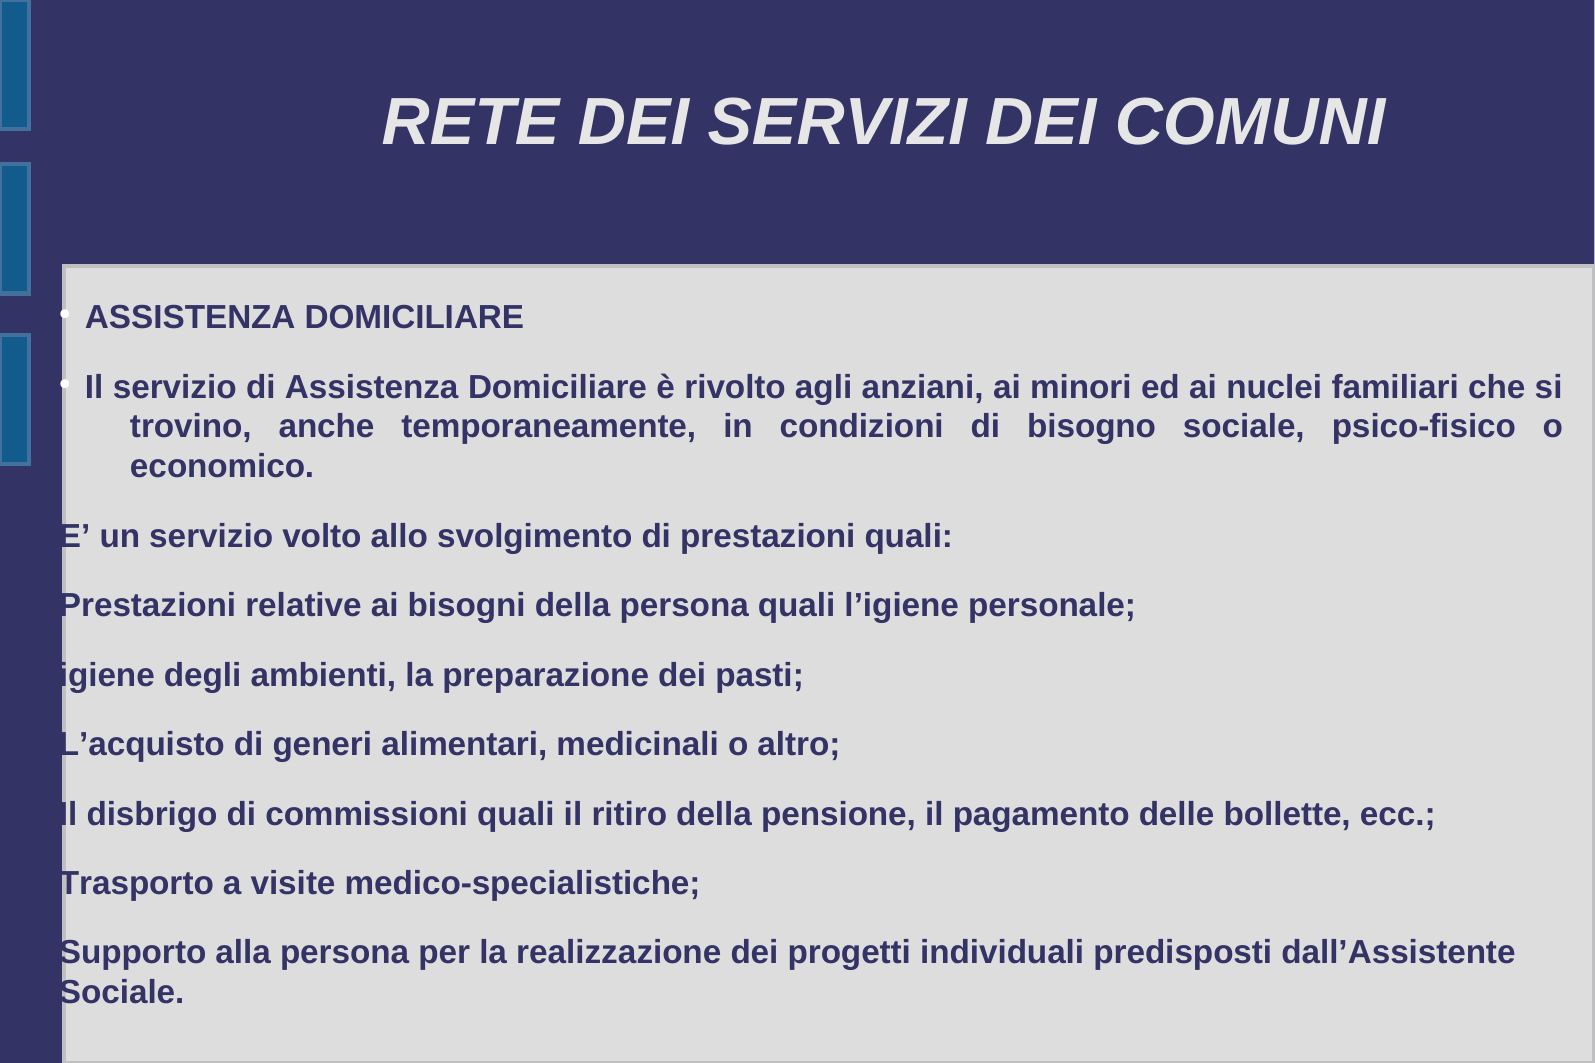

# RETE DEI SERVIZI DEI COMUNI
ASSISTENZA DOMICILIARE
Il servizio di Assistenza Domiciliare è rivolto agli anziani, ai minori ed ai nuclei familiari che si trovino, anche temporaneamente, in condizioni di bisogno sociale, psico-fisico o economico.
E’ un servizio volto allo svolgimento di prestazioni quali:
Prestazioni relative ai bisogni della persona quali l’igiene personale;
igiene degli ambienti, la preparazione dei pasti;
L’acquisto di generi alimentari, medicinali o altro;
Il disbrigo di commissioni quali il ritiro della pensione, il pagamento delle bollette, ecc.;
Trasporto a visite medico-specialistiche;
Supporto alla persona per la realizzazione dei progetti individuali predisposti dall’Assistente Sociale.